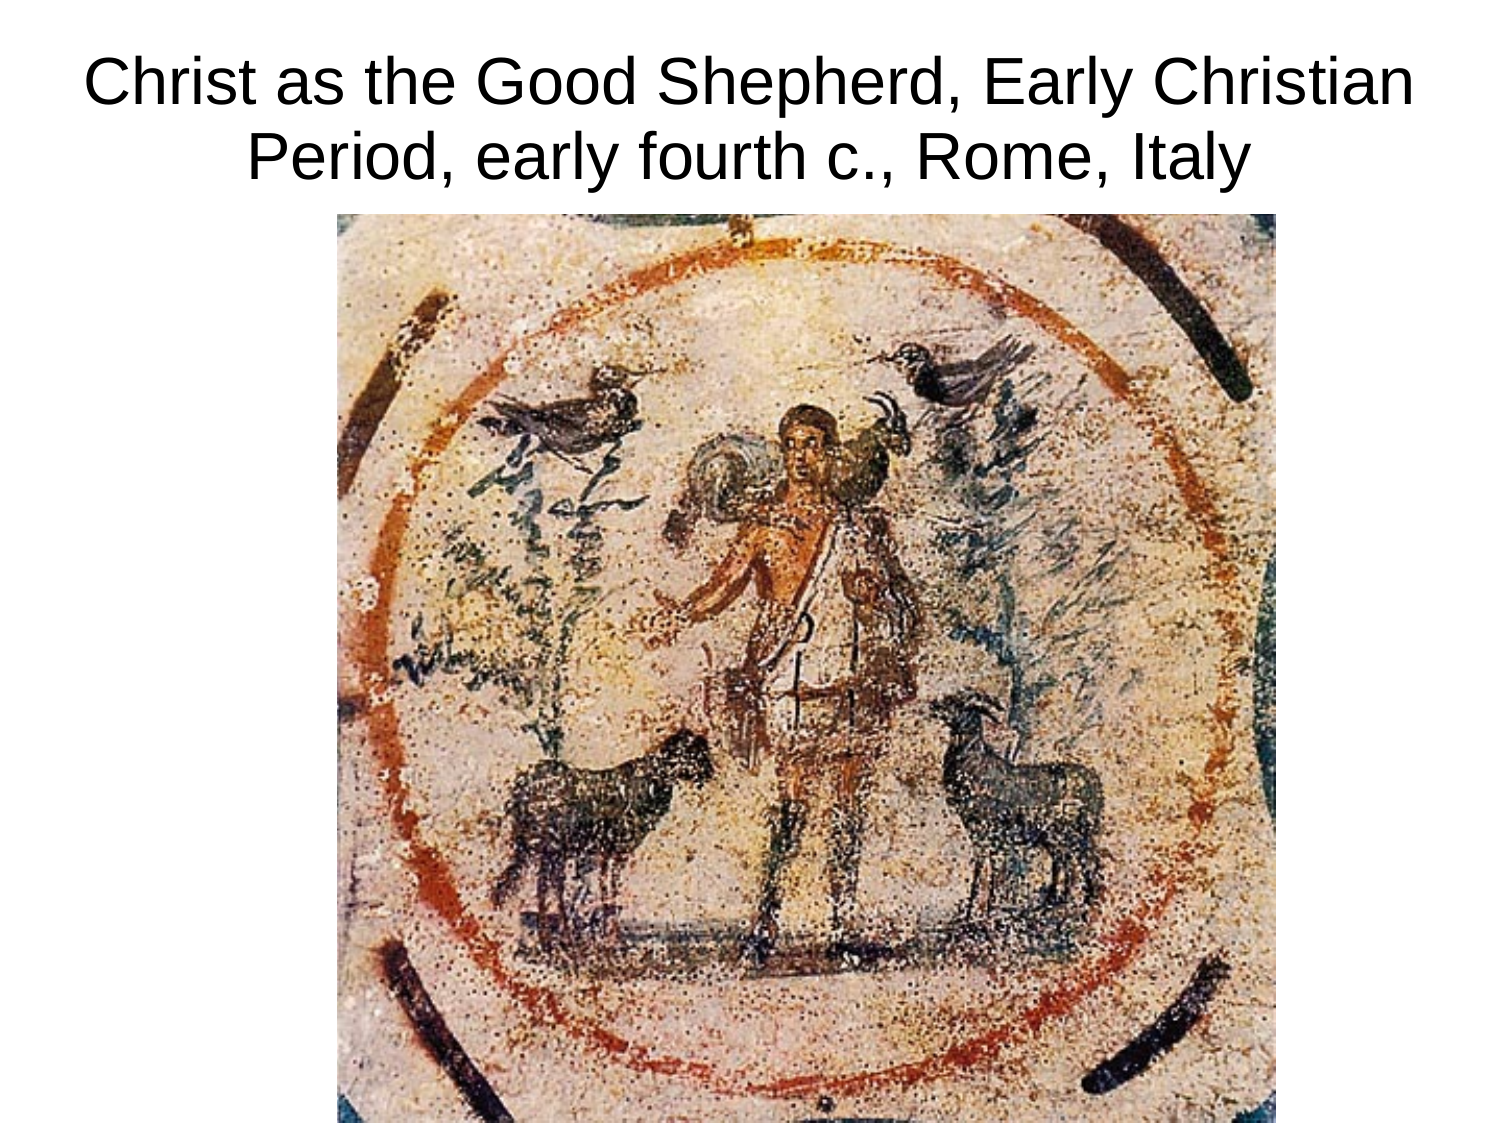

# Christ as the Good Shepherd, Early Christian Period, early fourth c., Rome, Italy